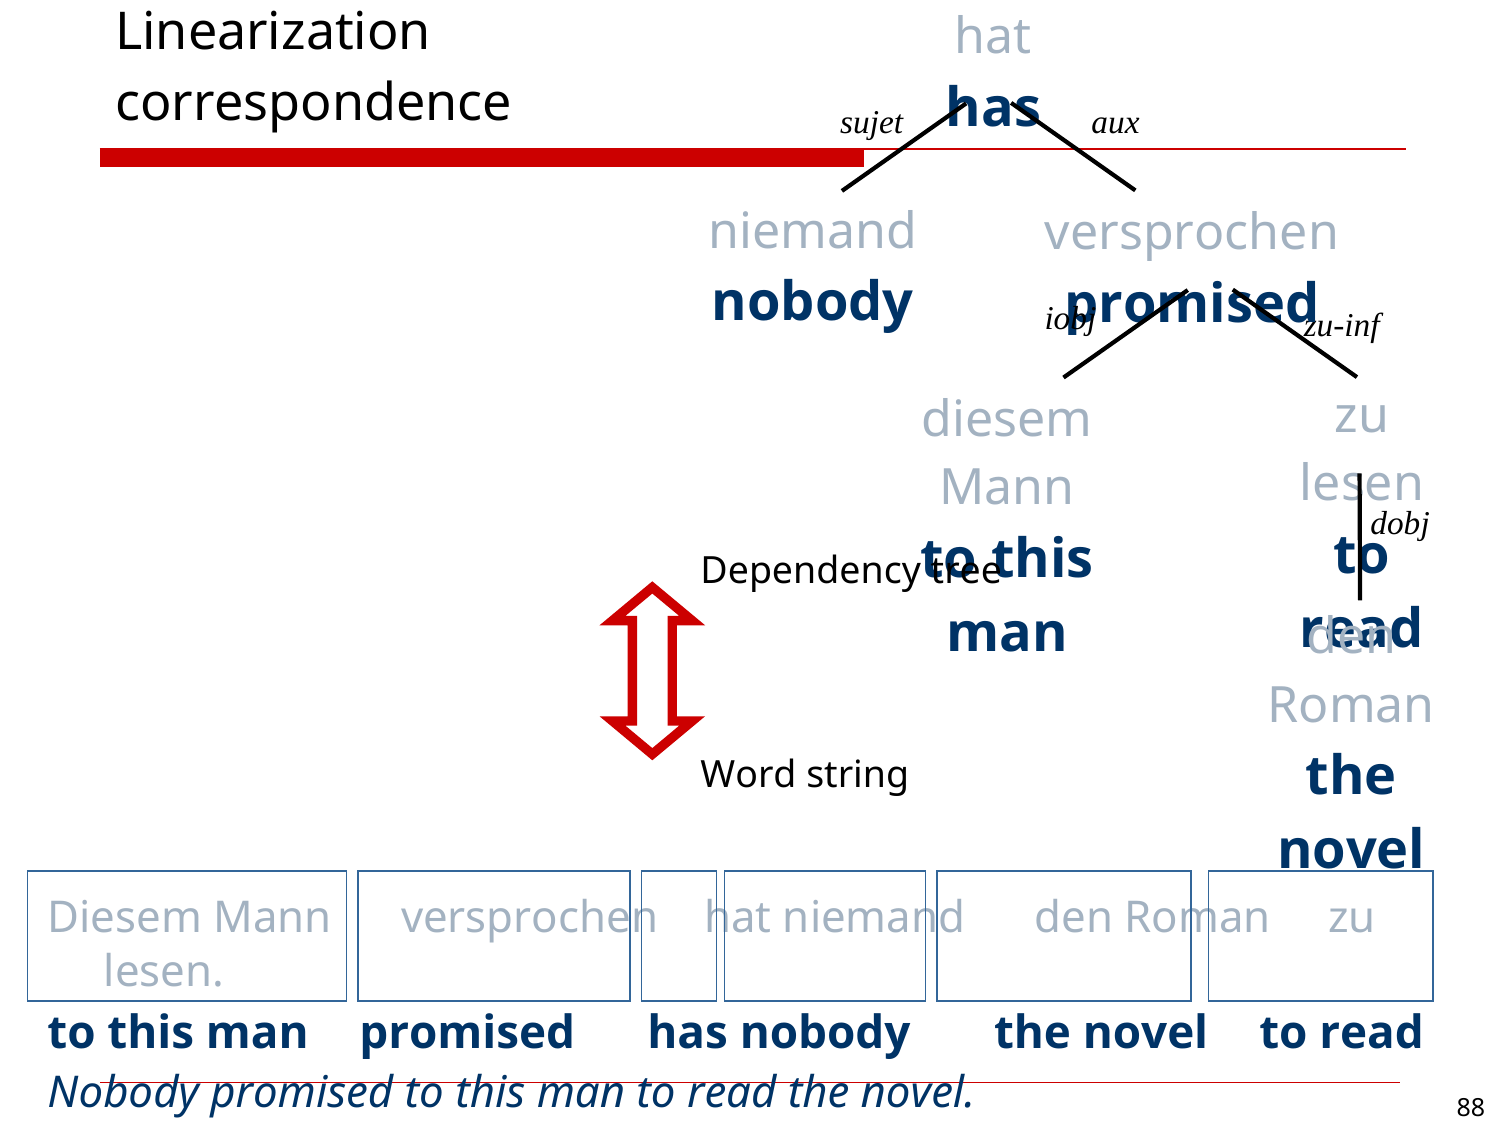

hat
has
sujet
aux
niemand
nobody
versprochen
promised
iobj
zu-inf
zu lesen
to read
diesem Mann
to this man
dobj
den Roman
the novel
# Linearization correspondence
Dependency tree
Word string
Diesem Mann versprochen hat niemand den Roman zu lesen.
to this man 	 promised 	has nobody the novel 	 to read
Nobody promised to this man to read the novel.
88